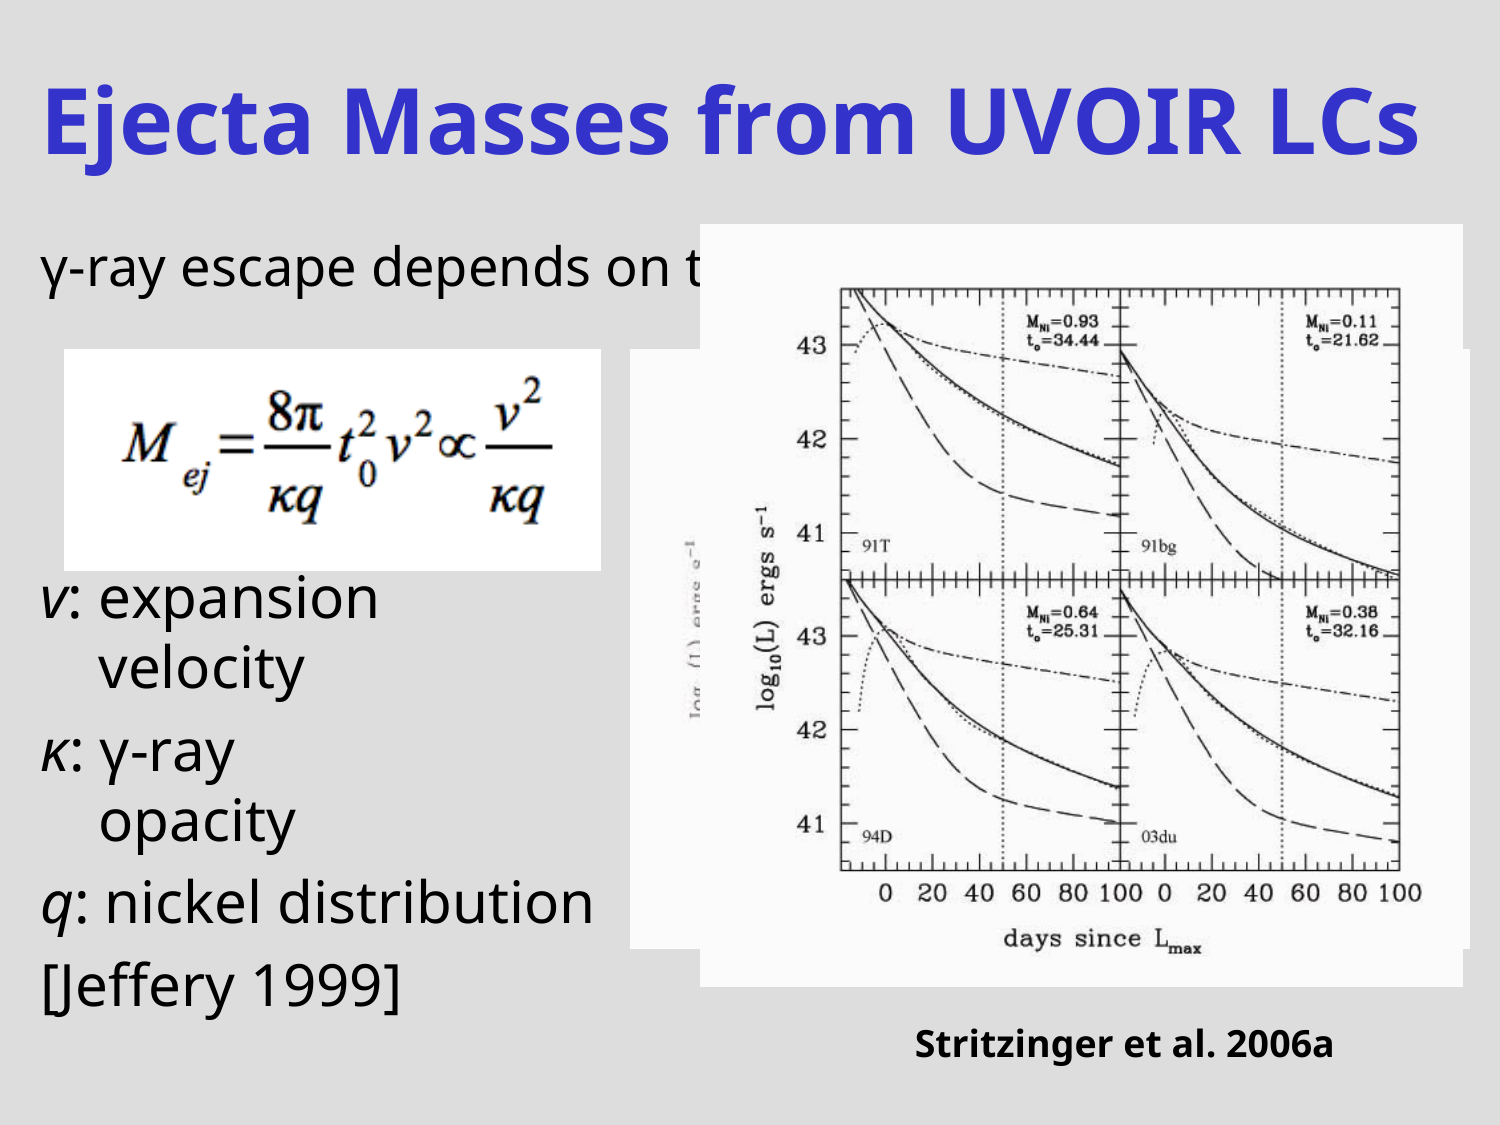

Ejecta Masses from UVOIR LCs
γ-ray escape depends on the total mass of the ejecta
v: expansion
velocity
κ: γ-ray
opacity
q: nickel distribution
[Jeffery 1999]
Stritzinger et al. 2006a